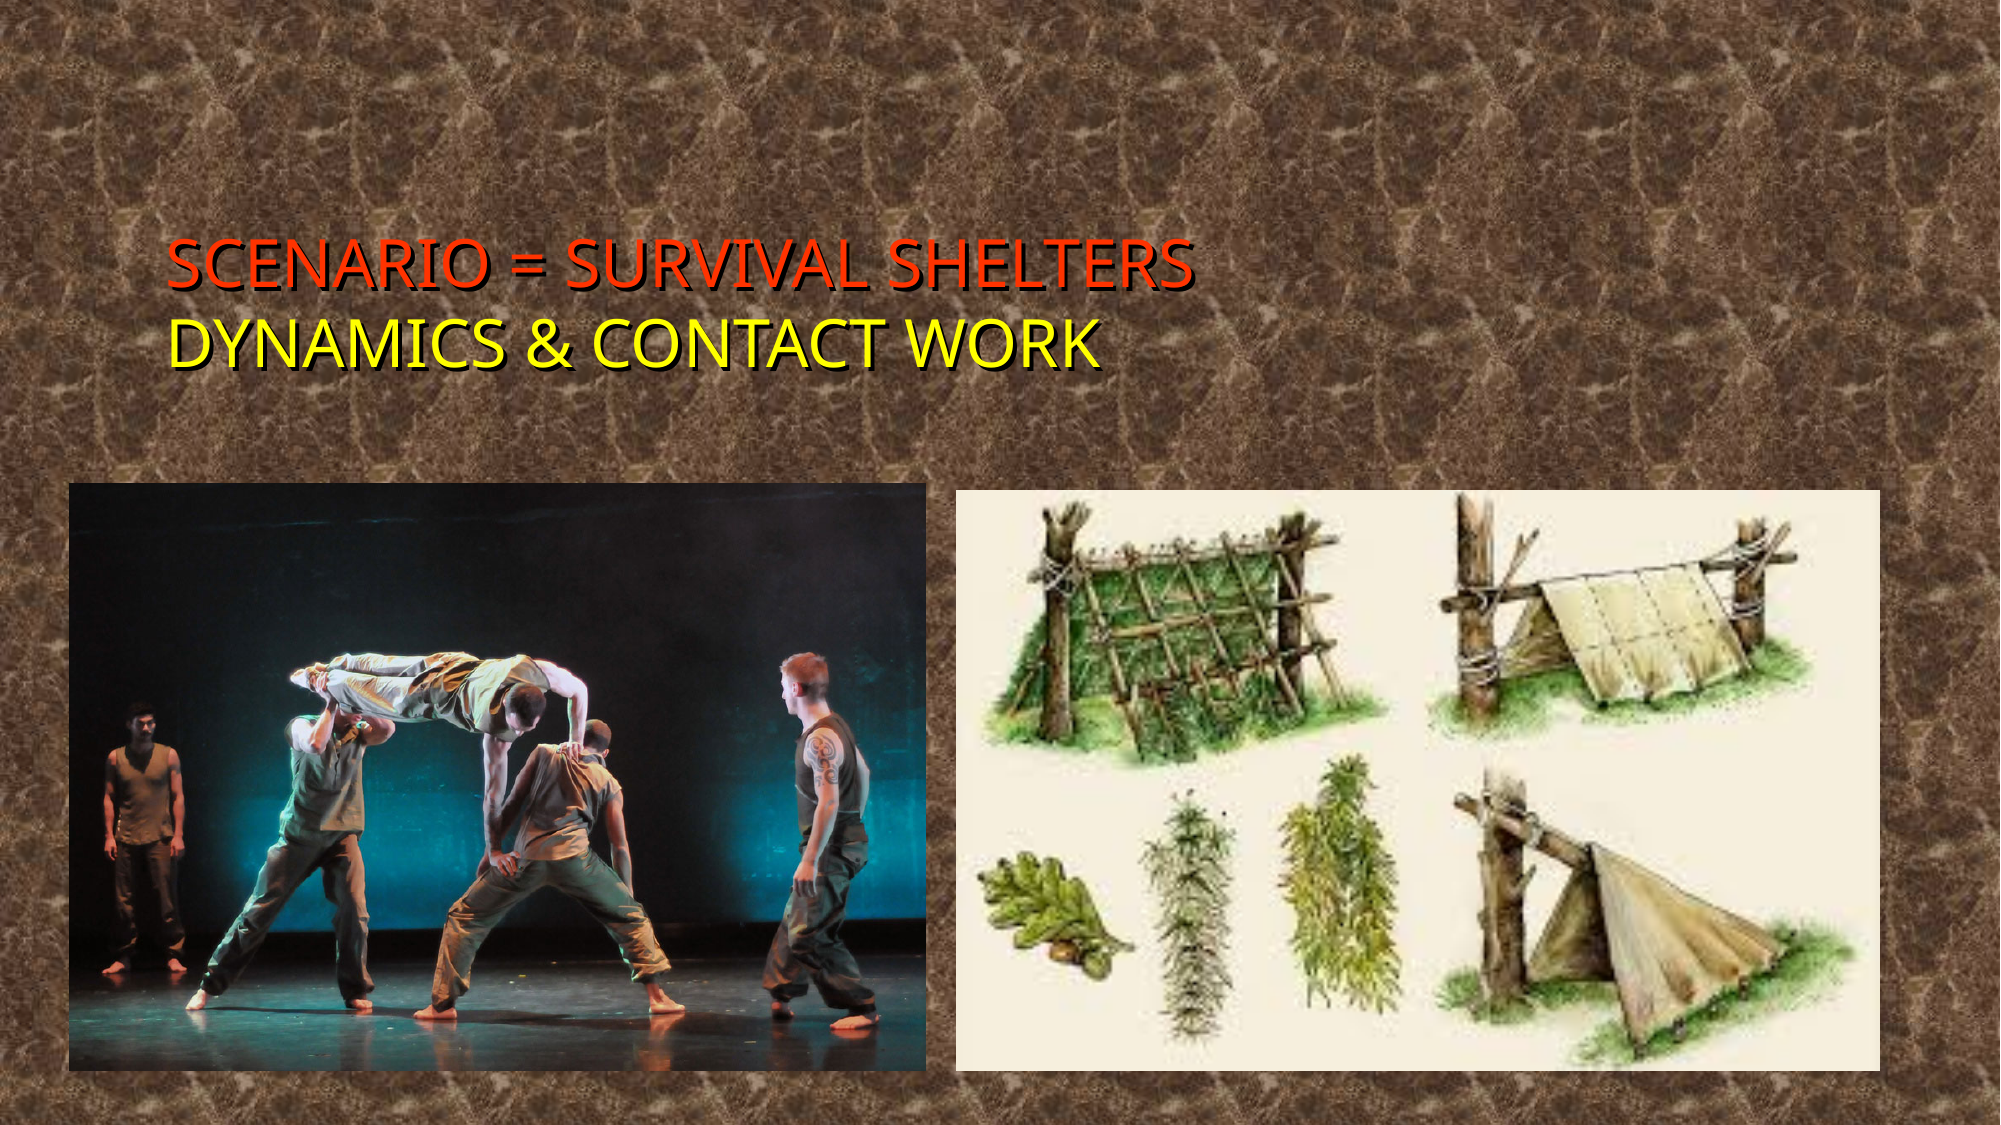

# SCENARIO = SURVIVAL SHELTERS DYNAMICS & CONTACT WORK